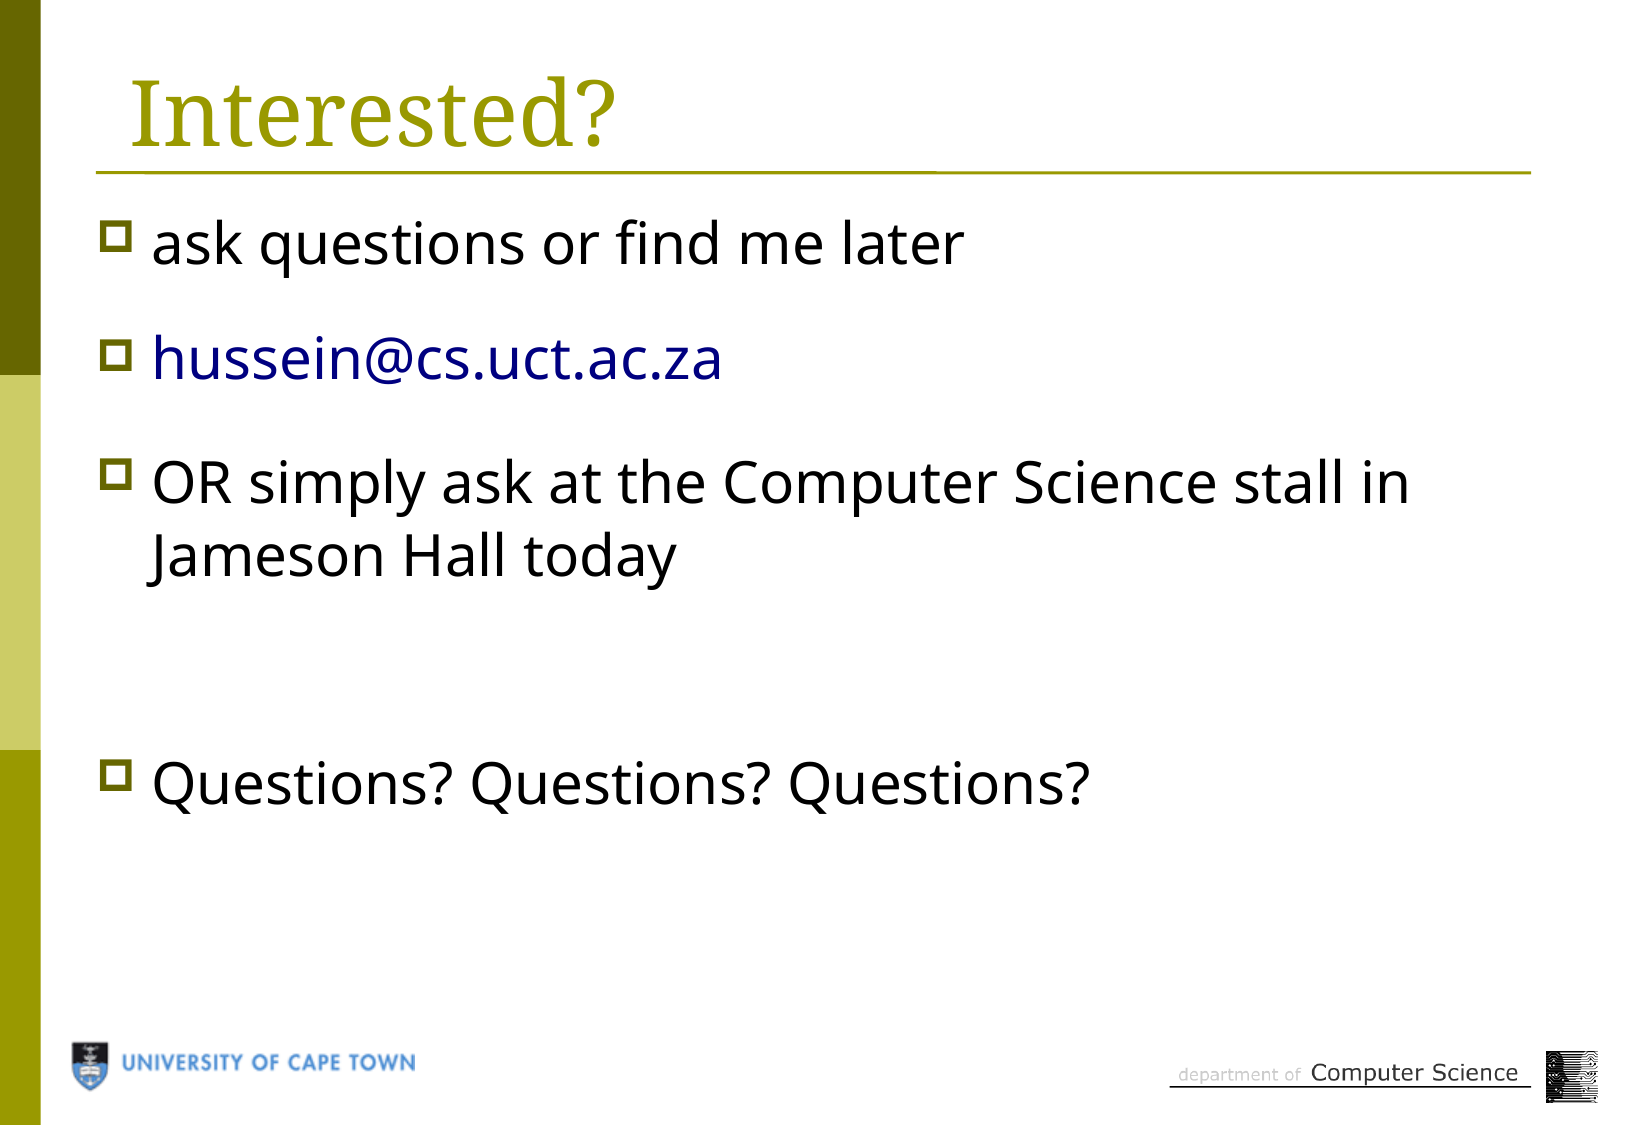

# Interested?
ask questions or find me later
hussein@cs.uct.ac.za
OR simply ask at the Computer Science stall in Jameson Hall today
Questions? Questions? Questions?